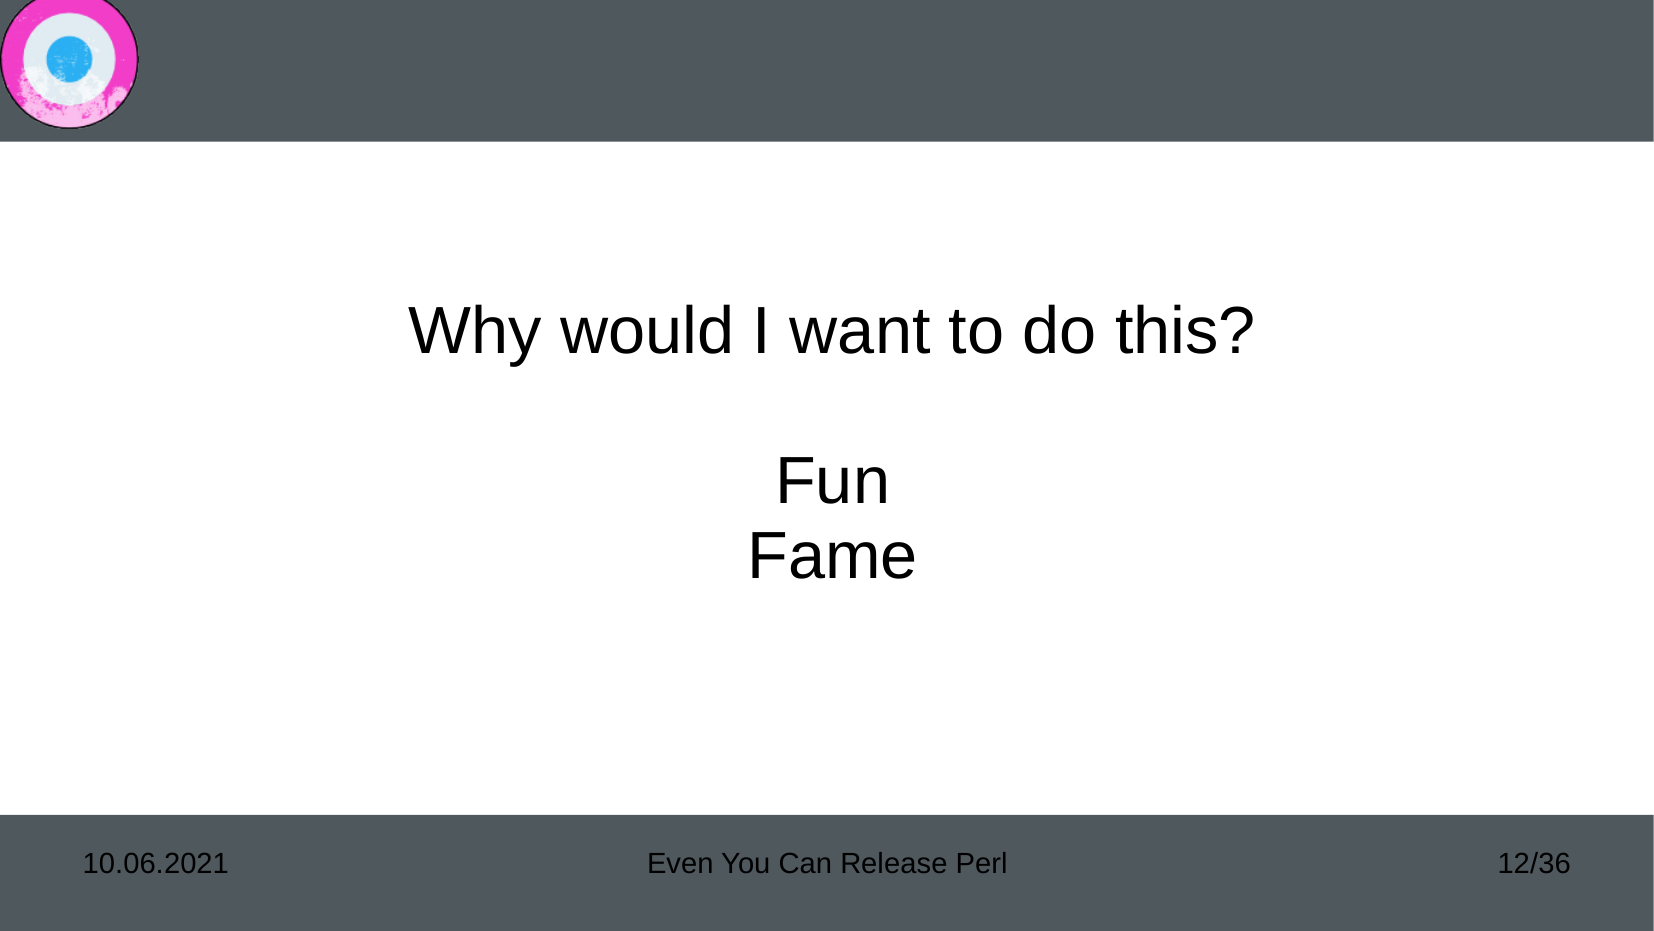

#
Why would I want to do this?
Fun
Fame
08. März 2019
12